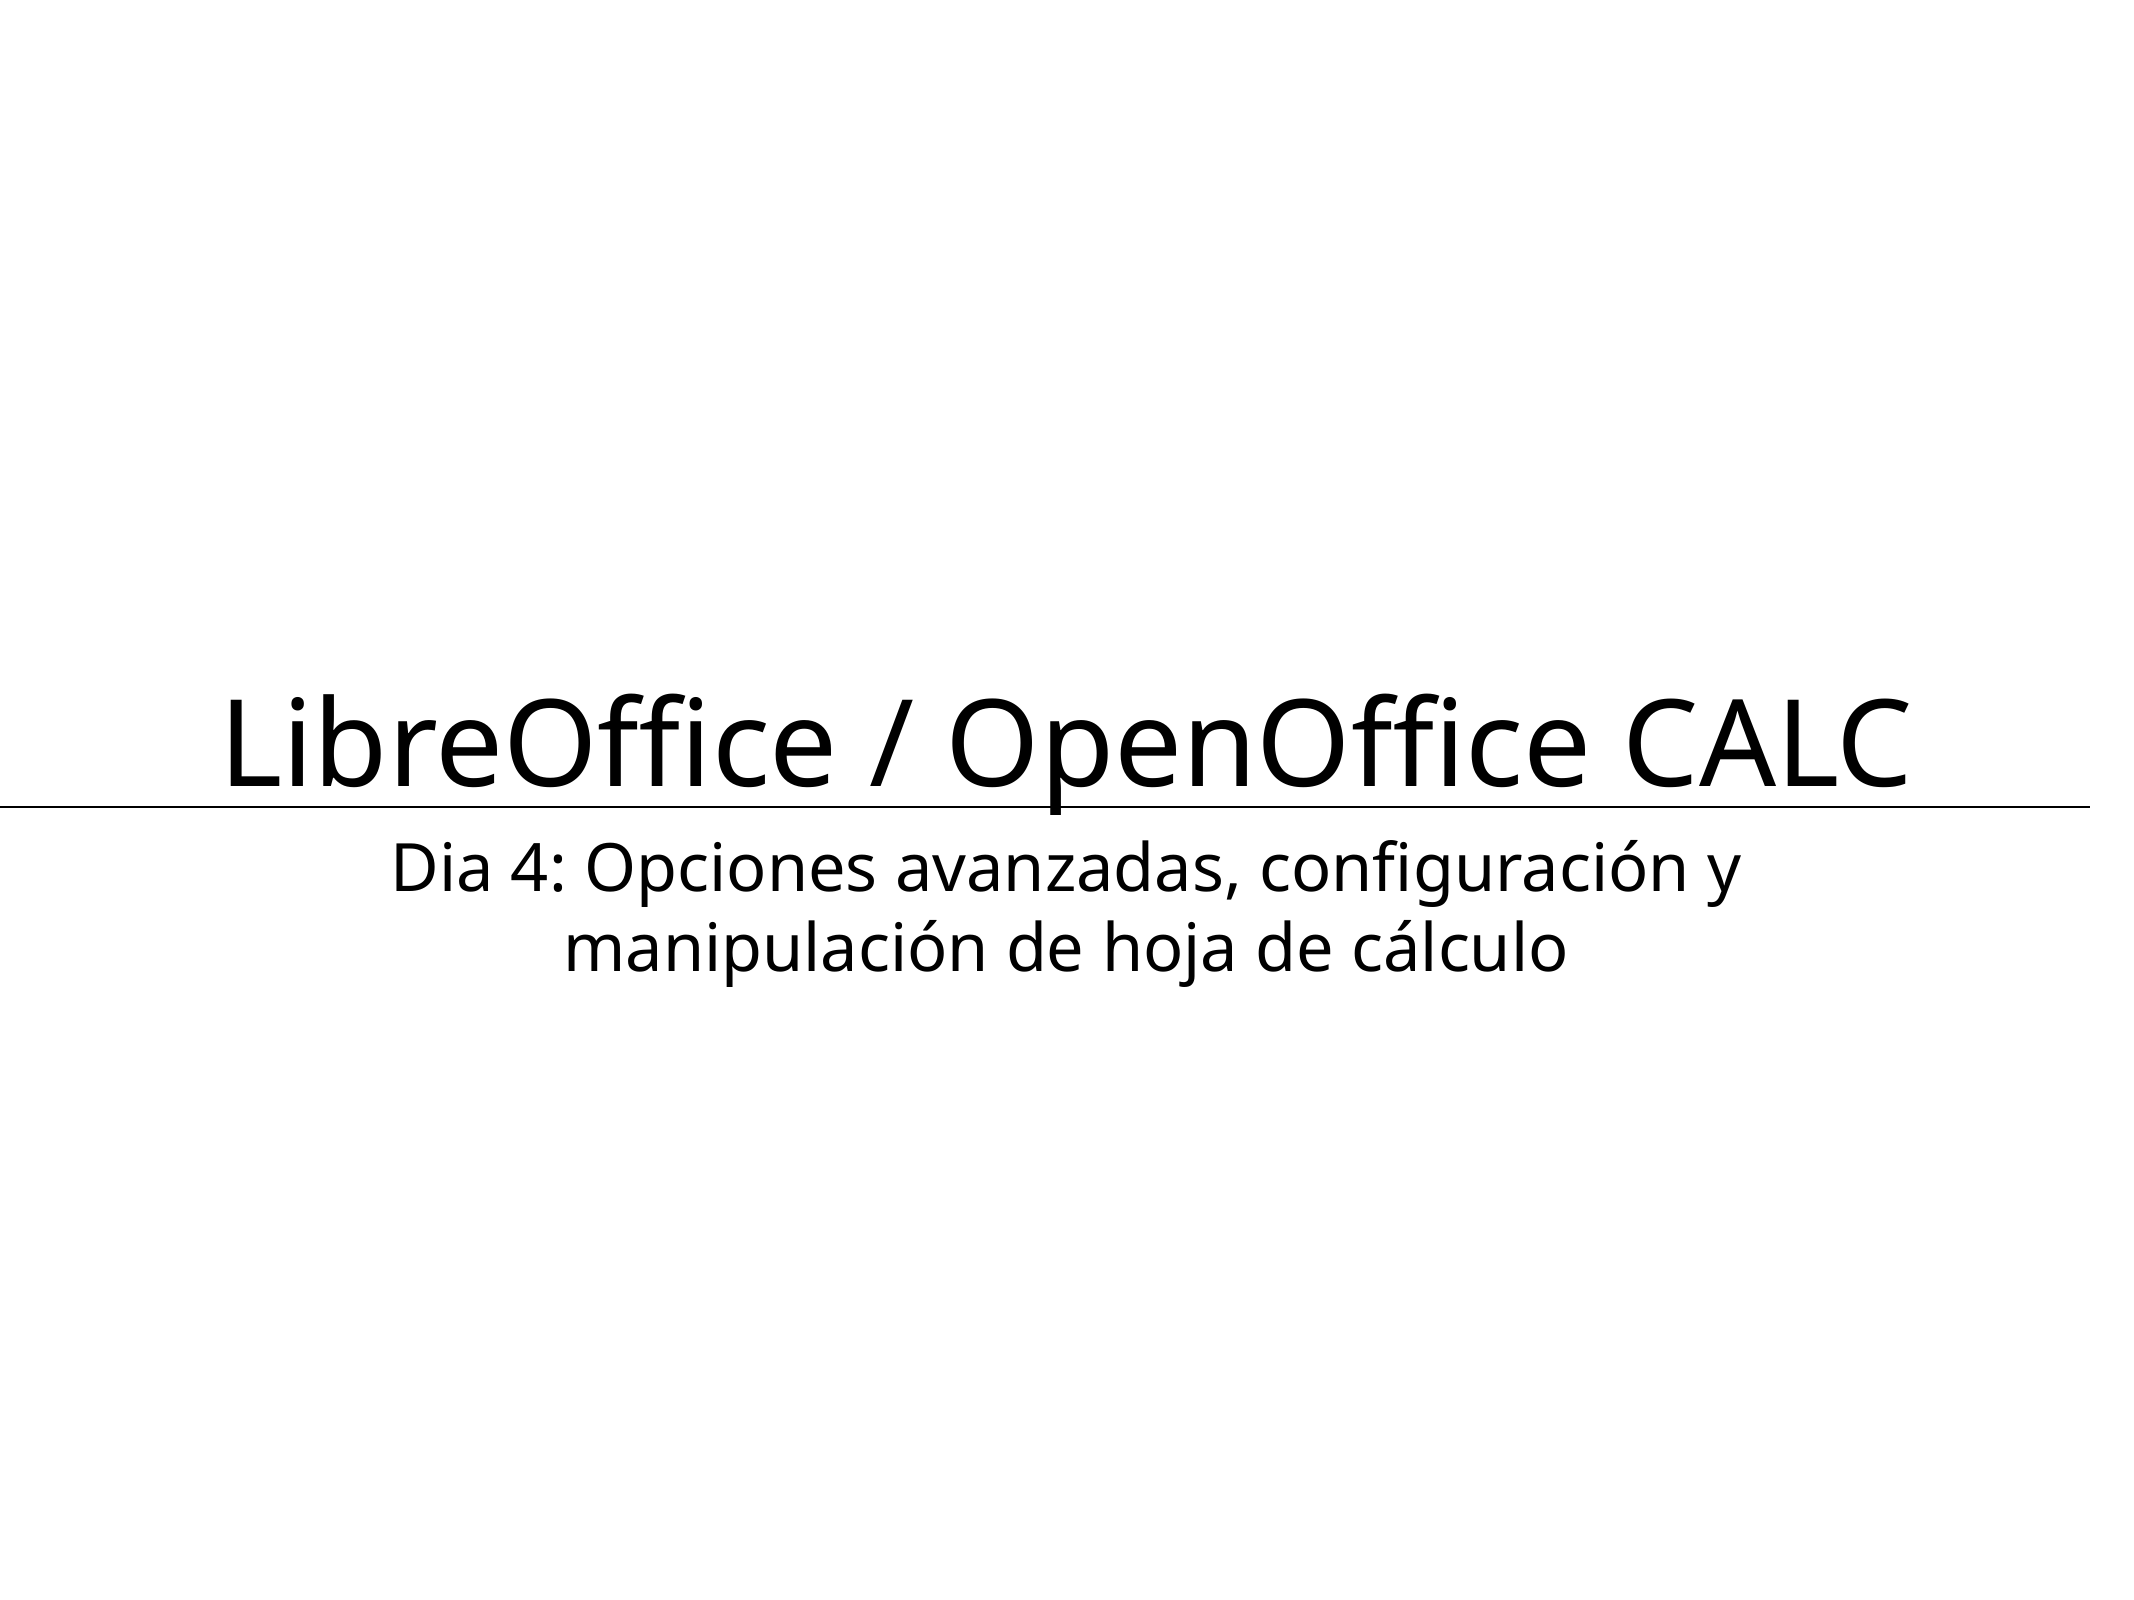

# LibreOffice / OpenOffice CALC
Dia 4: Opciones avanzadas, configuración y manipulación de hoja de cálculo